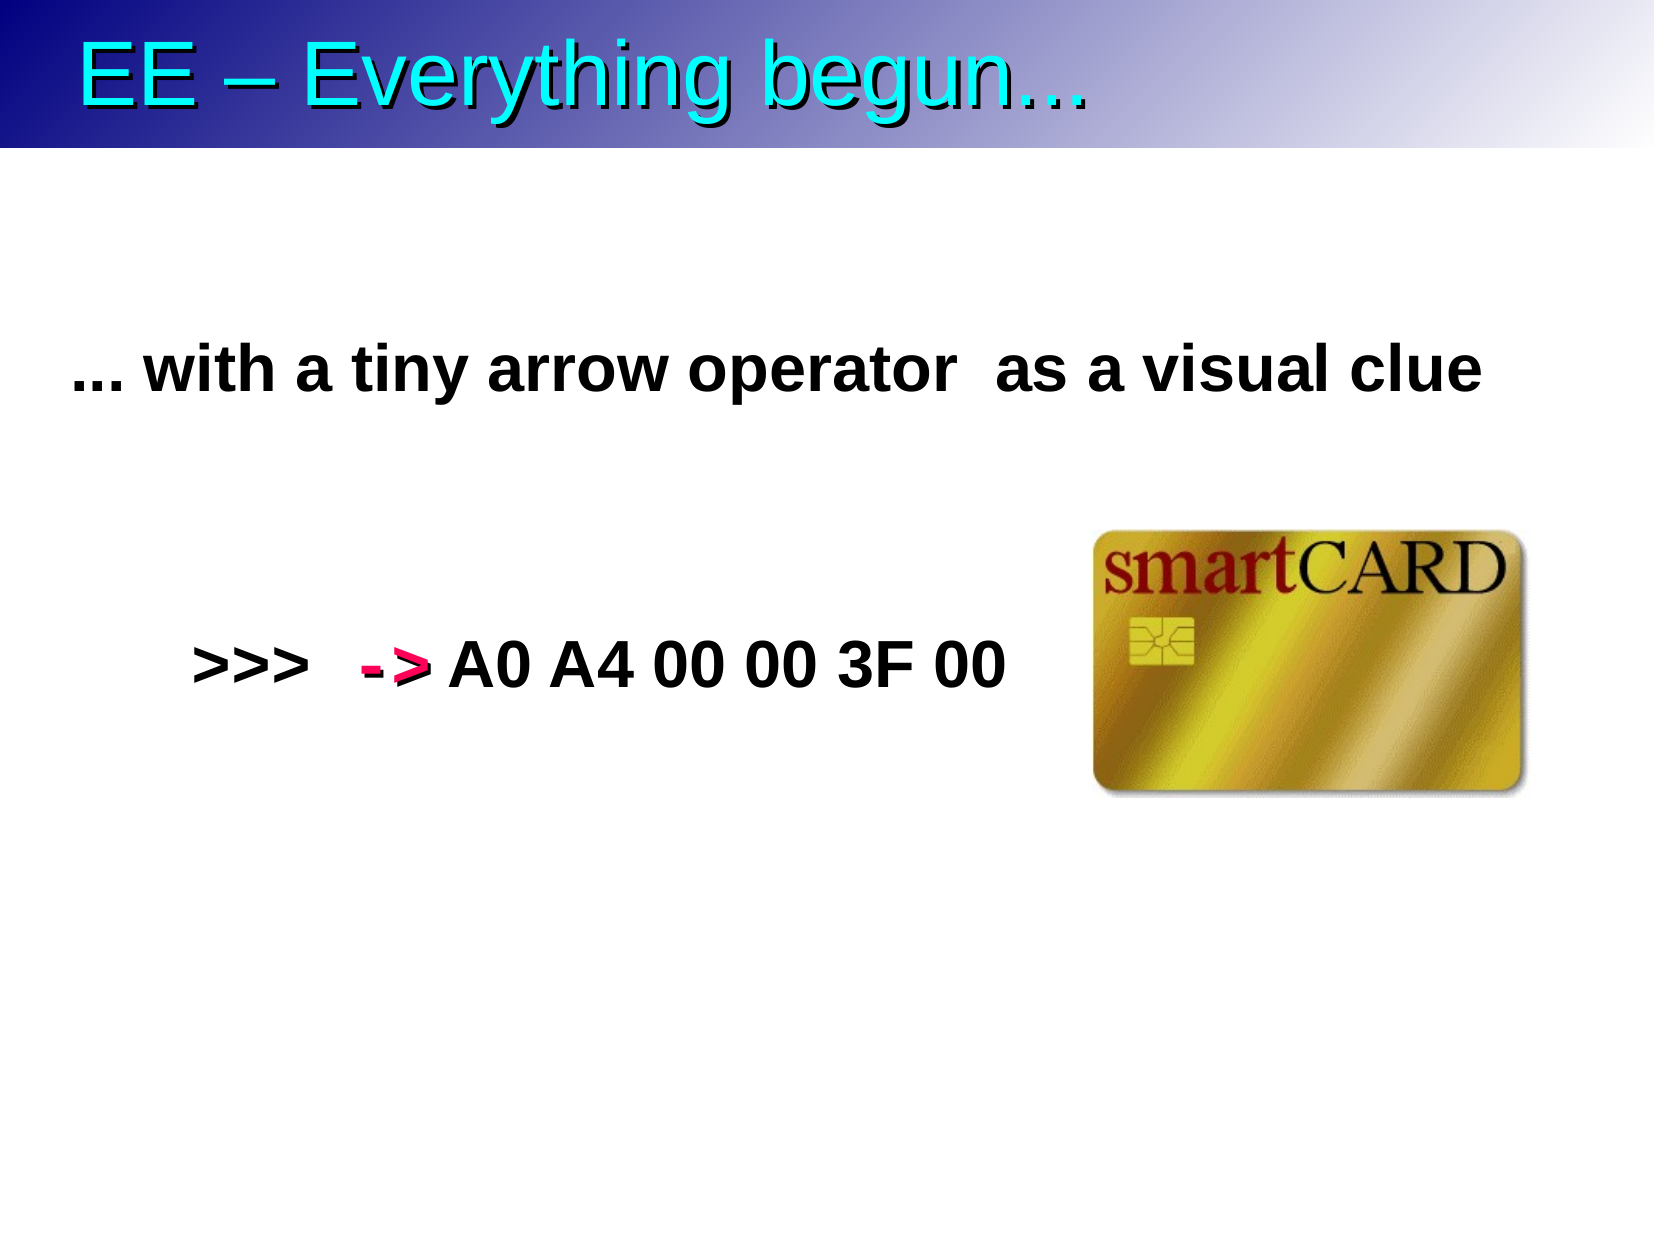

# EE – Everything begun...
... with a tiny arrow operator as a visual clue
>>> -> A0 A4 00 00 3F 00